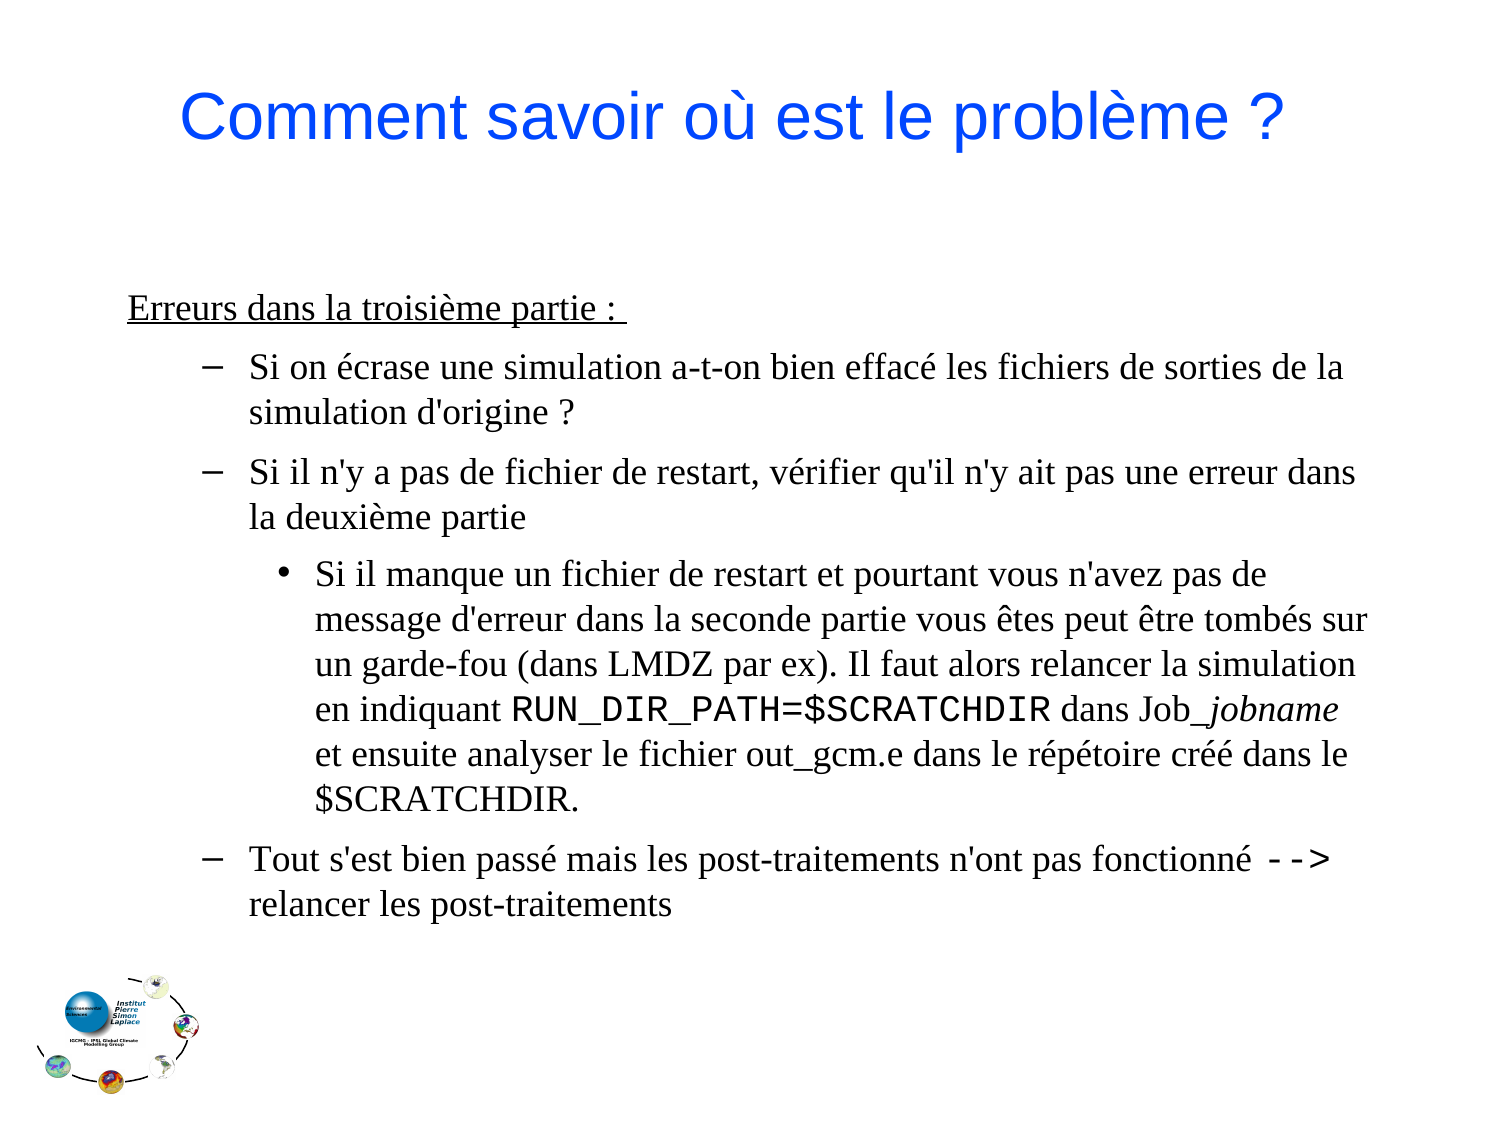

Comment savoir où est le problème ?
# Erreurs dans la troisième partie :
Si on écrase une simulation a-t-on bien effacé les fichiers de sorties de la simulation d'origine ?
Si il n'y a pas de fichier de restart, vérifier qu'il n'y ait pas une erreur dans la deuxième partie
Si il manque un fichier de restart et pourtant vous n'avez pas de message d'erreur dans la seconde partie vous êtes peut être tombés sur un garde-fou (dans LMDZ par ex). Il faut alors relancer la simulation en indiquant RUN_DIR_PATH=$SCRATCHDIR dans Job_jobname et ensuite analyser le fichier out_gcm.e dans le répétoire créé dans le $SCRATCHDIR.
Tout s'est bien passé mais les post-traitements n'ont pas fonctionné --> relancer les post-traitements